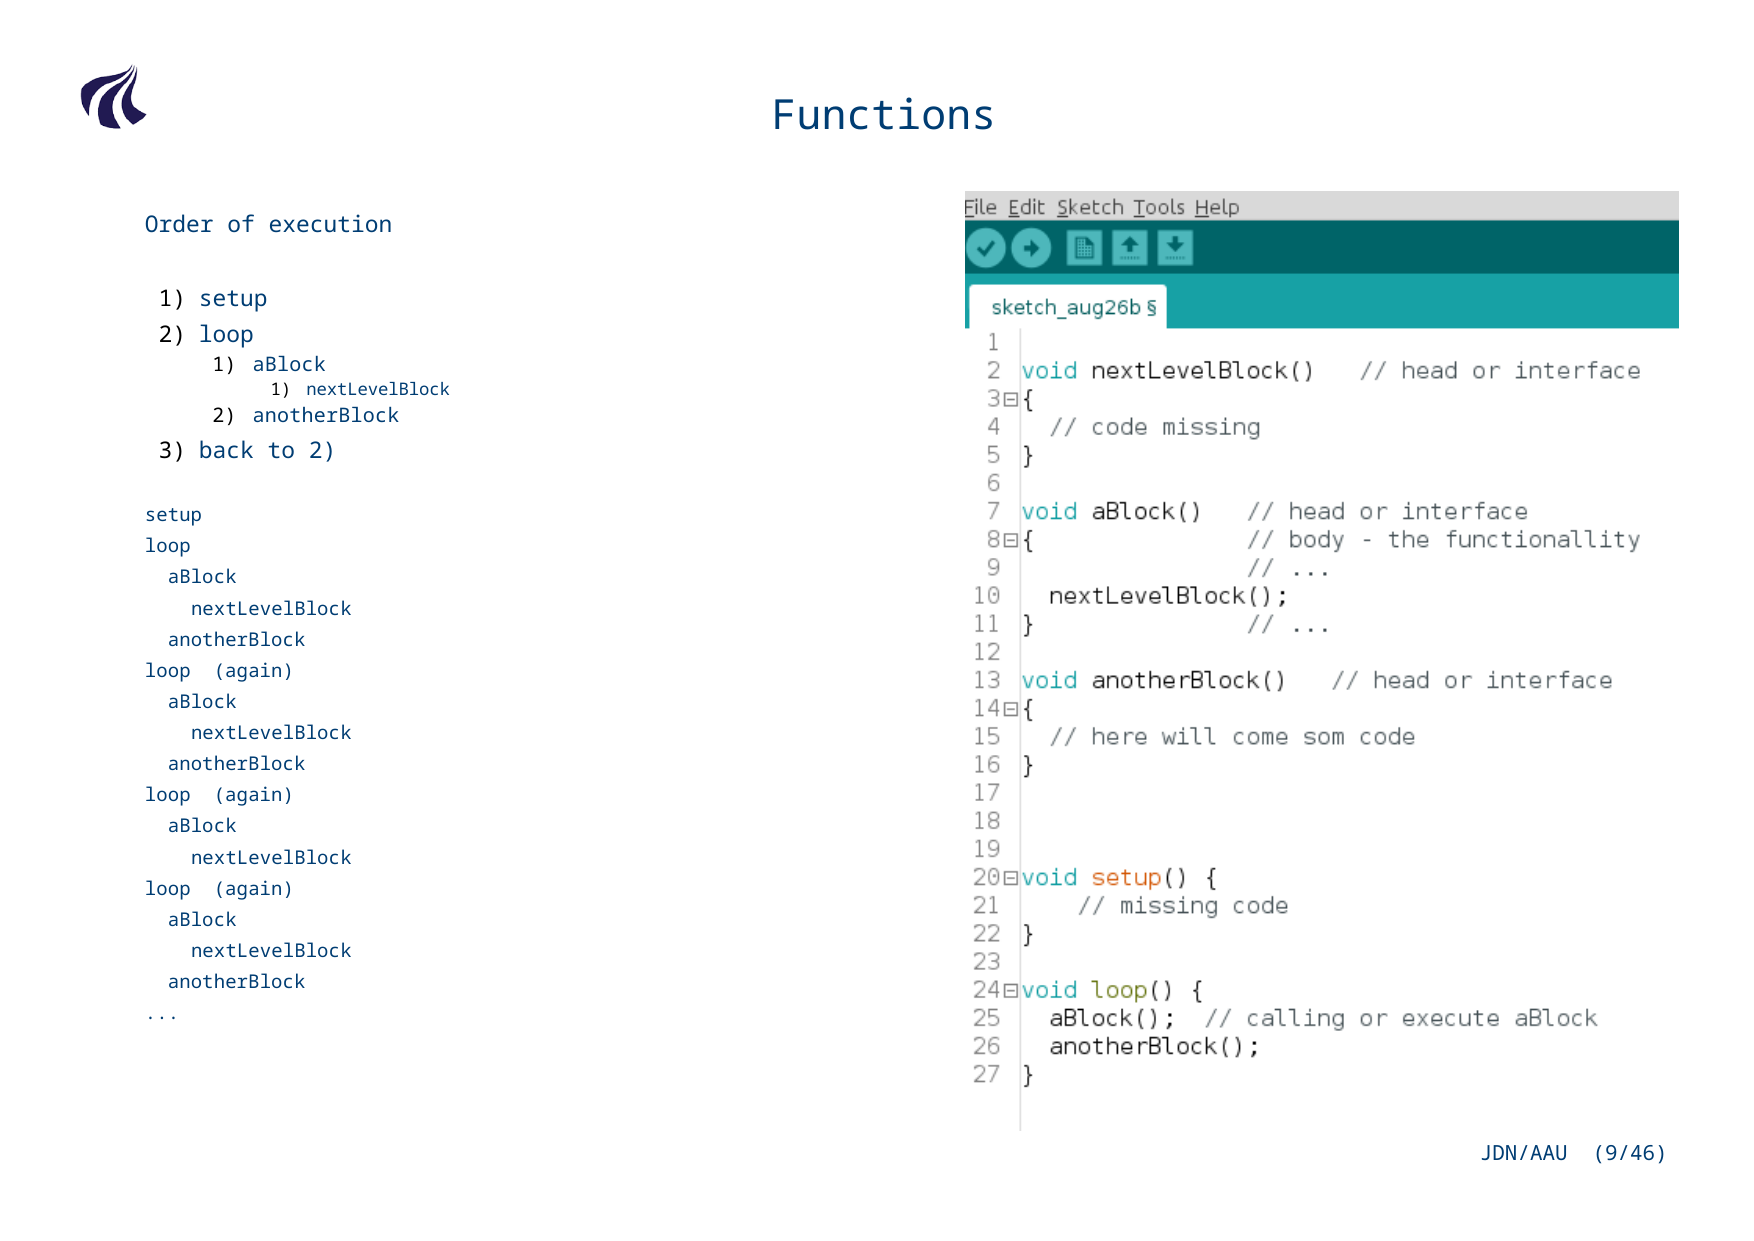

# Functions
Order of execution
setup
loop
aBlock
nextLevelBlock
anotherBlock
back to 2)
setup
loop
 aBlock
 nextLevelBlock
 anotherBlock
loop (again)
 aBlock
 nextLevelBlock
 anotherBlock
loop (again)
 aBlock
 nextLevelBlock
loop (again)
 aBlock
 nextLevelBlock
 anotherBlock
...